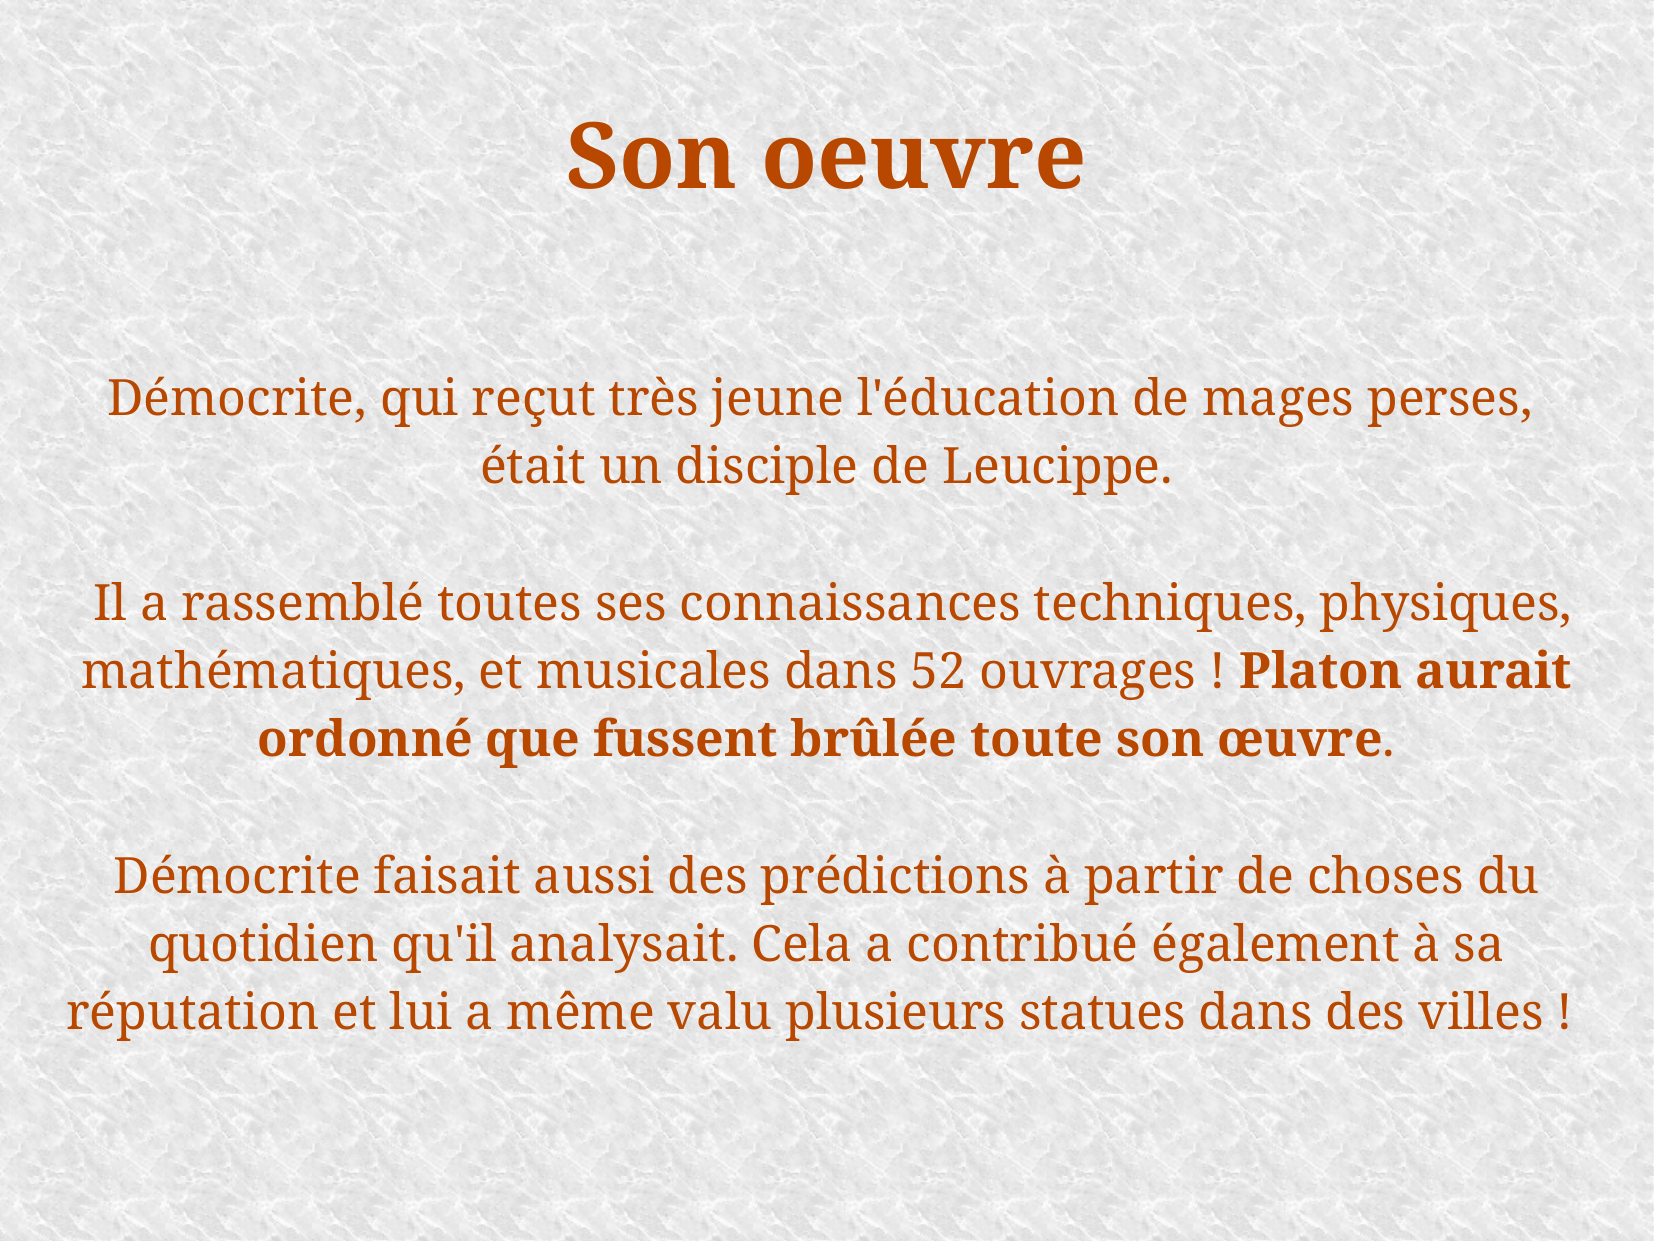

# Son oeuvre
Démocrite, qui reçut très jeune l'éducation de mages perses, était un disciple de Leucippe.
 Il a rassemblé toutes ses connaissances techniques, physiques, mathématiques, et musicales dans 52 ouvrages ! Platon aurait ordonné que fussent brûlée toute son œuvre.
Démocrite faisait aussi des prédictions à partir de choses du quotidien qu'il analysait. Cela a contribué également à sa réputation et lui a même valu plusieurs statues dans des villes !